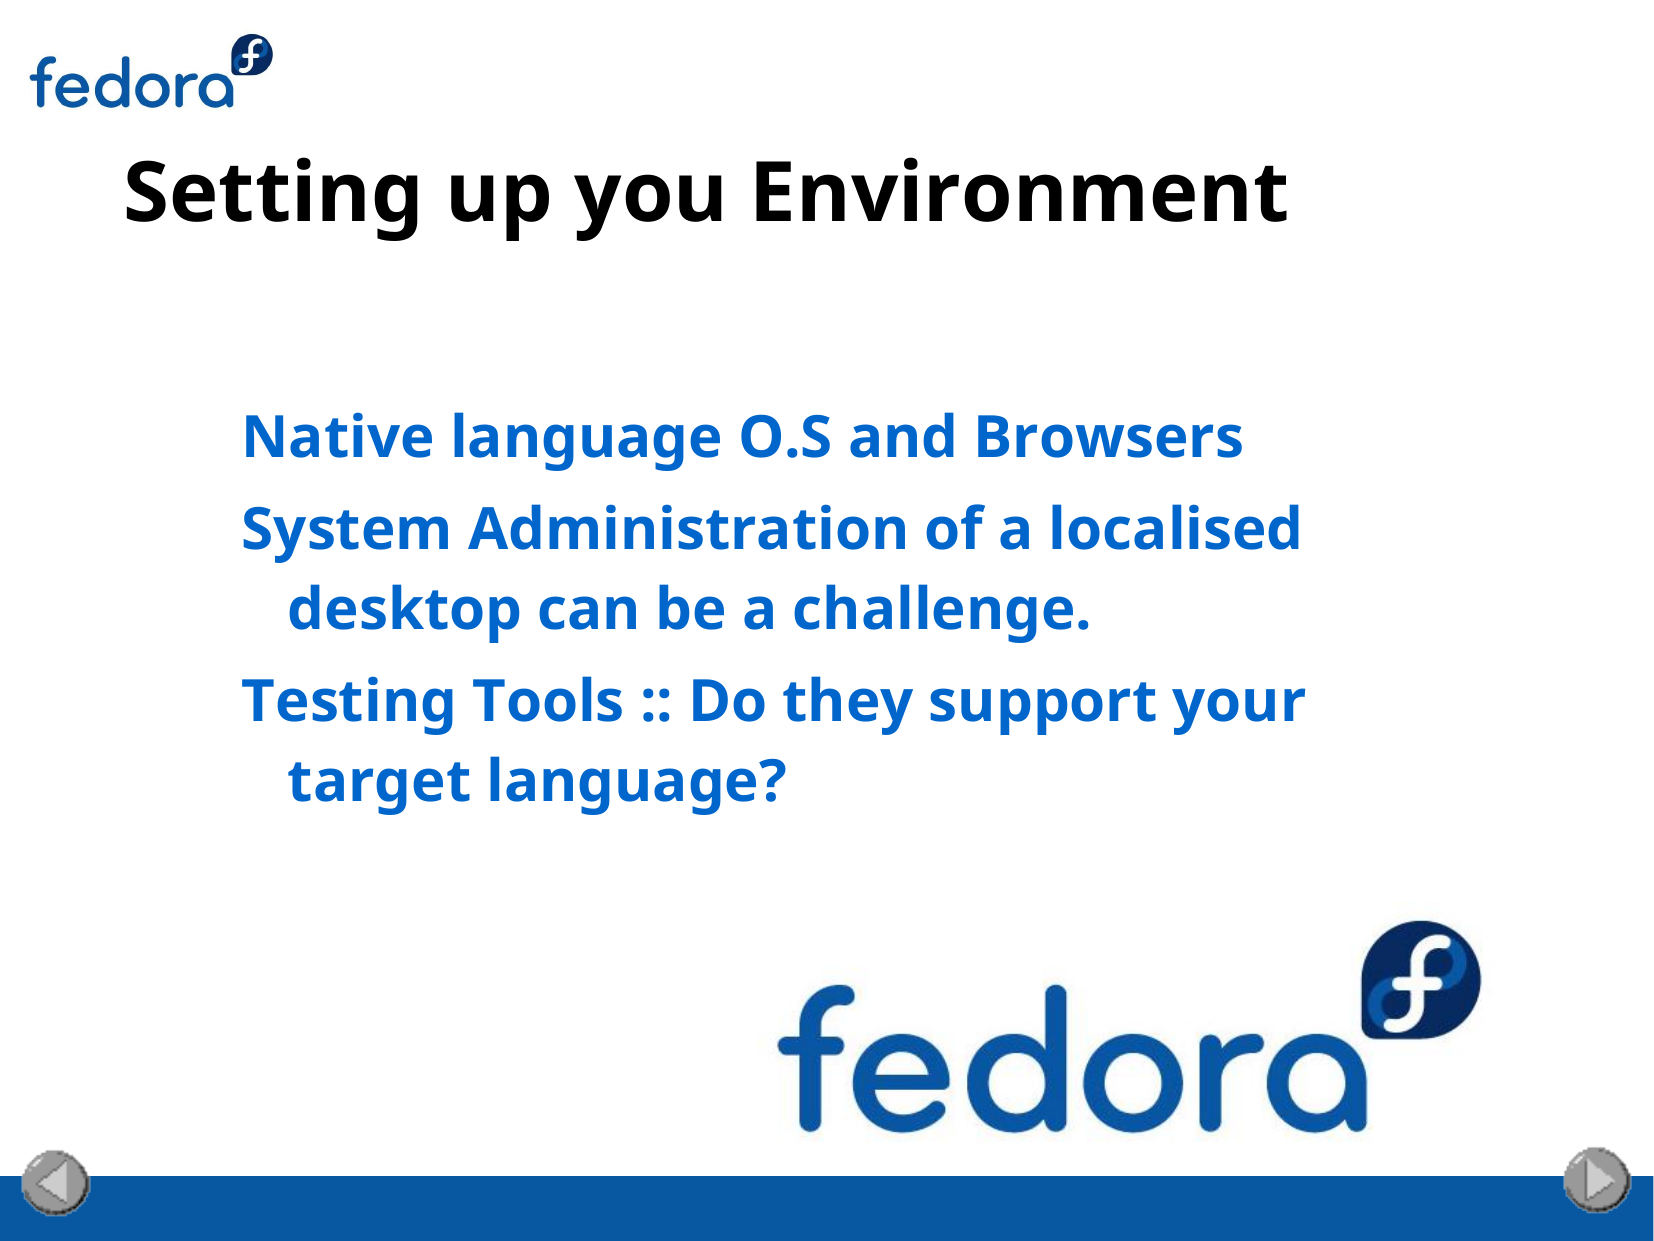

# Setting up you Environment
Native language O.S and Browsers
System Administration of a localised desktop can be a challenge.
Testing Tools :: Do they support your target language?